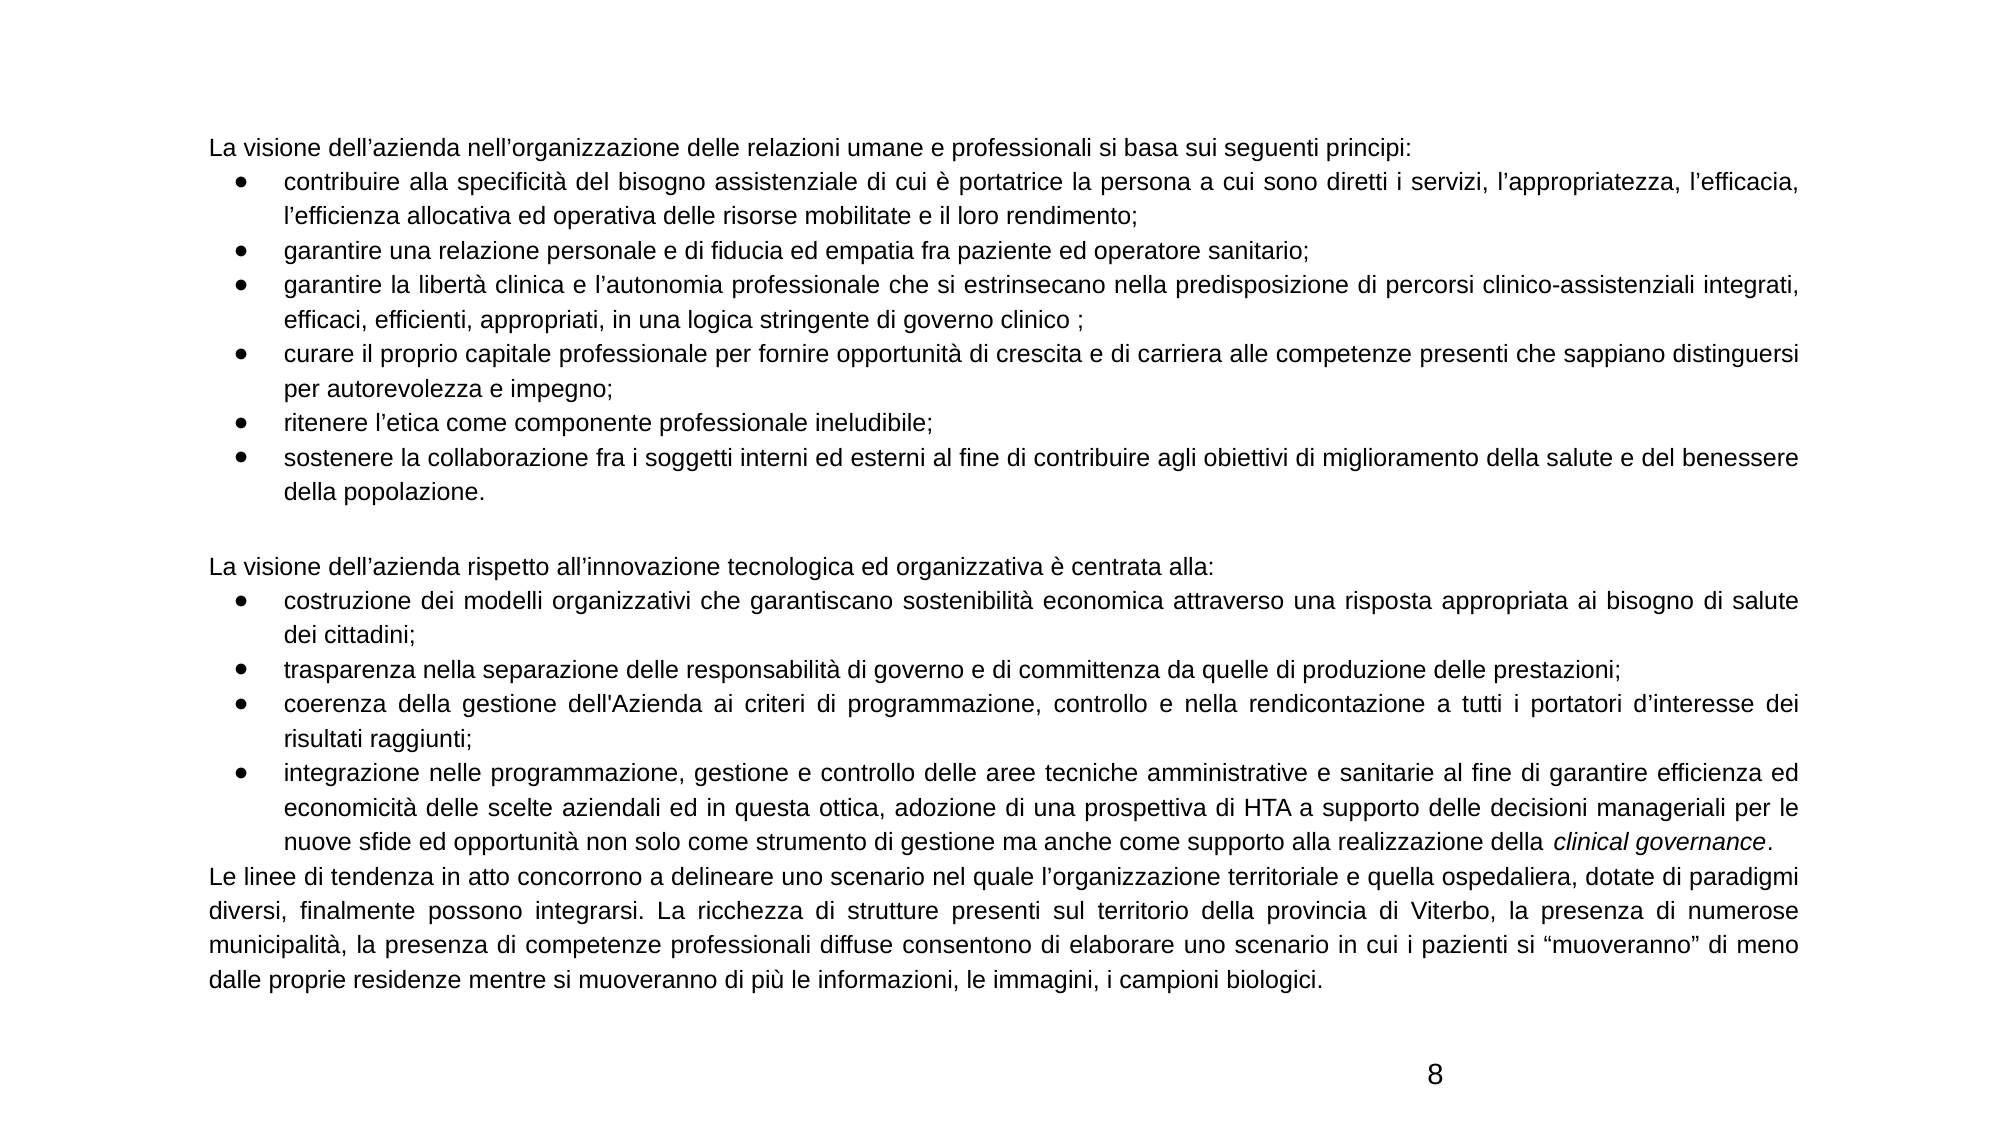

La visione dell’azienda nell’organizzazione delle relazioni umane e professionali si basa sui seguenti principi:
contribuire alla specificità del bisogno assistenziale di cui è portatrice la persona a cui sono diretti i servizi, l’appropriatezza, l’efficacia, l’efficienza allocativa ed operativa delle risorse mobilitate e il loro rendimento;
garantire una relazione personale e di fiducia ed empatia fra paziente ed operatore sanitario;
garantire la libertà clinica e l’autonomia professionale che si estrinsecano nella predisposizione di percorsi clinico-assistenziali integrati, efficaci, efficienti, appropriati, in una logica stringente di governo clinico ;
curare il proprio capitale professionale per fornire opportunità di crescita e di carriera alle competenze presenti che sappiano distinguersi per autorevolezza e impegno;
ritenere l’etica come componente professionale ineludibile;
sostenere la collaborazione fra i soggetti interni ed esterni al fine di contribuire agli obiettivi di miglioramento della salute e del benessere della popolazione.
La visione dell’azienda rispetto all’innovazione tecnologica ed organizzativa è centrata alla:
costruzione dei modelli organizzativi che garantiscano sostenibilità economica attraverso una risposta appropriata ai bisogno di salute dei cittadini;
trasparenza nella separazione delle responsabilità di governo e di committenza da quelle di produzione delle prestazioni;
coerenza della gestione dell'Azienda ai criteri di programmazione, controllo e nella rendicontazione a tutti i portatori d’interesse dei risultati raggiunti;
integrazione nelle programmazione, gestione e controllo delle aree tecniche amministrative e sanitarie al fine di garantire efficienza ed economicità delle scelte aziendali ed in questa ottica, adozione di una prospettiva di HTA a supporto delle decisioni manageriali per le nuove sfide ed opportunità non solo come strumento di gestione ma anche come supporto alla realizzazione della clinical governance.
Le linee di tendenza in atto concorrono a delineare uno scenario nel quale l’organizzazione territoriale e quella ospedaliera, dotate di paradigmi diversi, finalmente possono integrarsi. La ricchezza di strutture presenti sul territorio della provincia di Viterbo, la presenza di numerose municipalità, la presenza di competenze professionali diffuse consentono di elaborare uno scenario in cui i pazienti si “muoveranno” di meno dalle proprie residenze mentre si muoveranno di più le informazioni, le immagini, i campioni biologici.